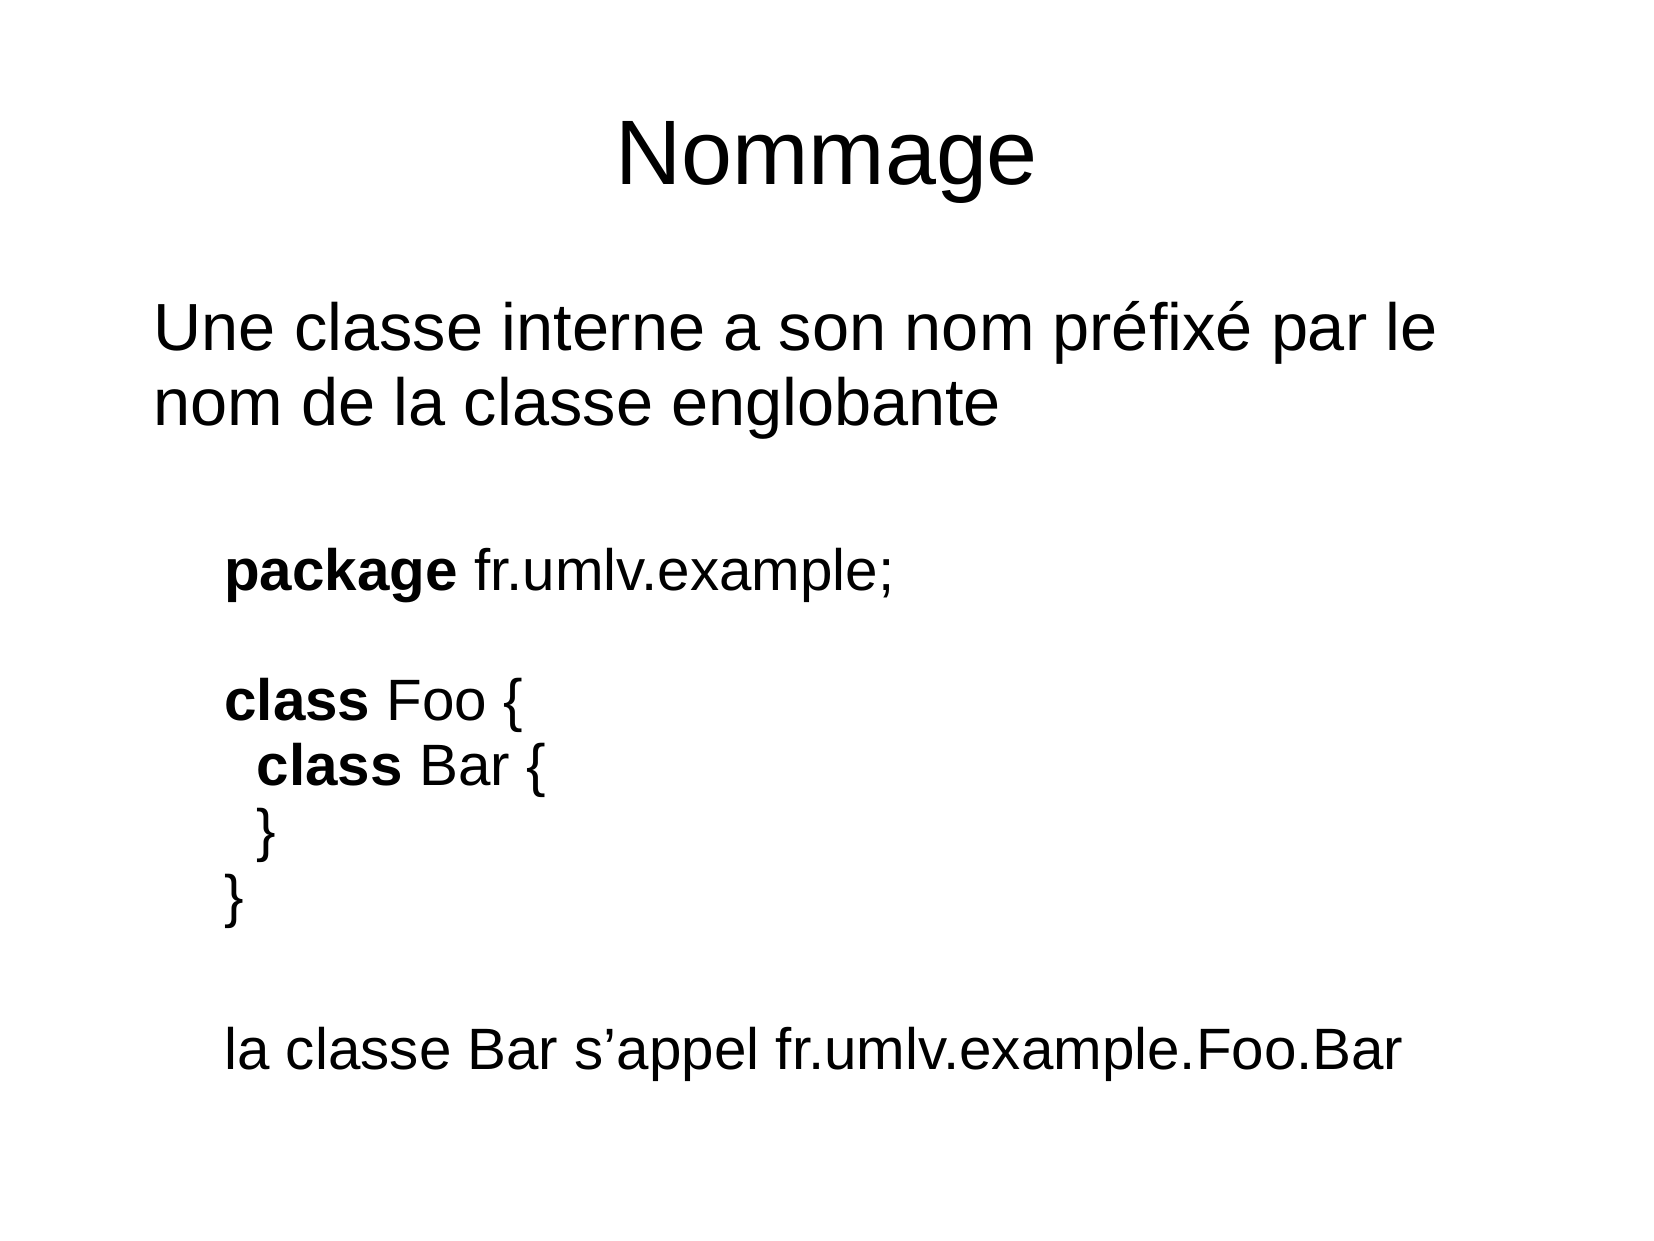

# Nommage
Une classe interne a son nom préfixé par le nom de la classe englobante
package fr.umlv.example;
class Foo {
 class Bar {
 }
}
la classe Bar s’appel fr.umlv.example.Foo.Bar